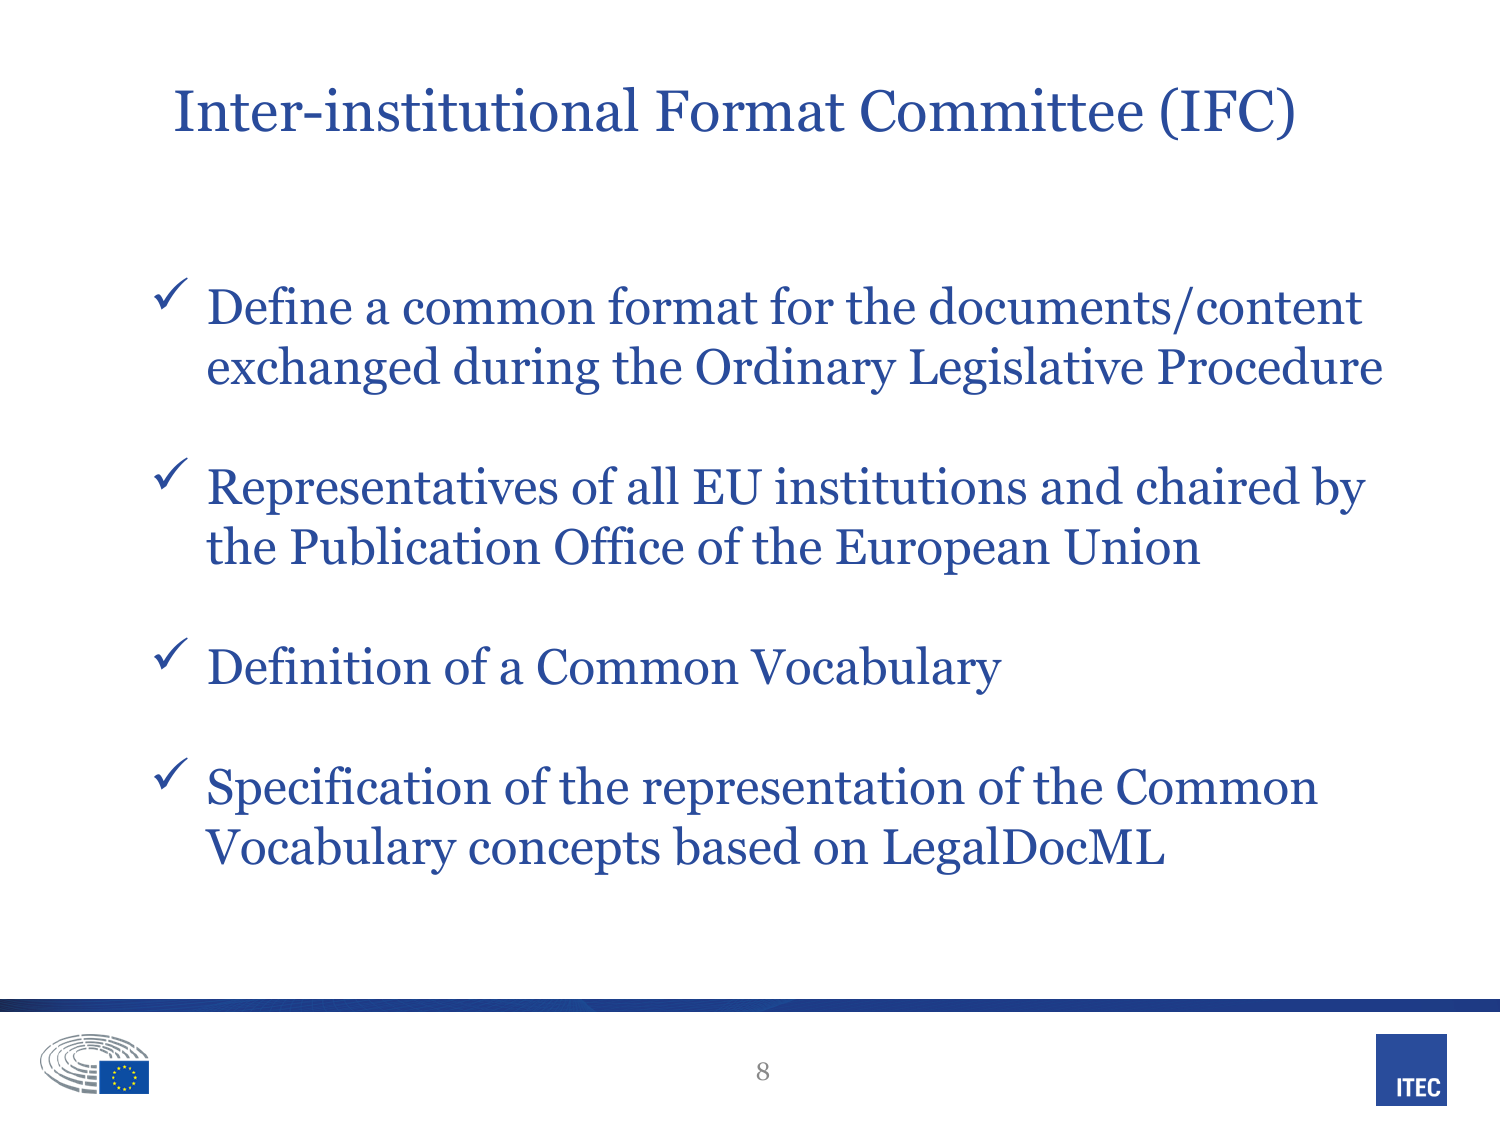

# Inter-institutional Format Committee (IFC)
Define a common format for the documents/content exchanged during the Ordinary Legislative Procedure
Representatives of all EU institutions and chaired by the Publication Office of the European Union
Definition of a Common Vocabulary
Specification of the representation of the Common Vocabulary concepts based on LegalDocML